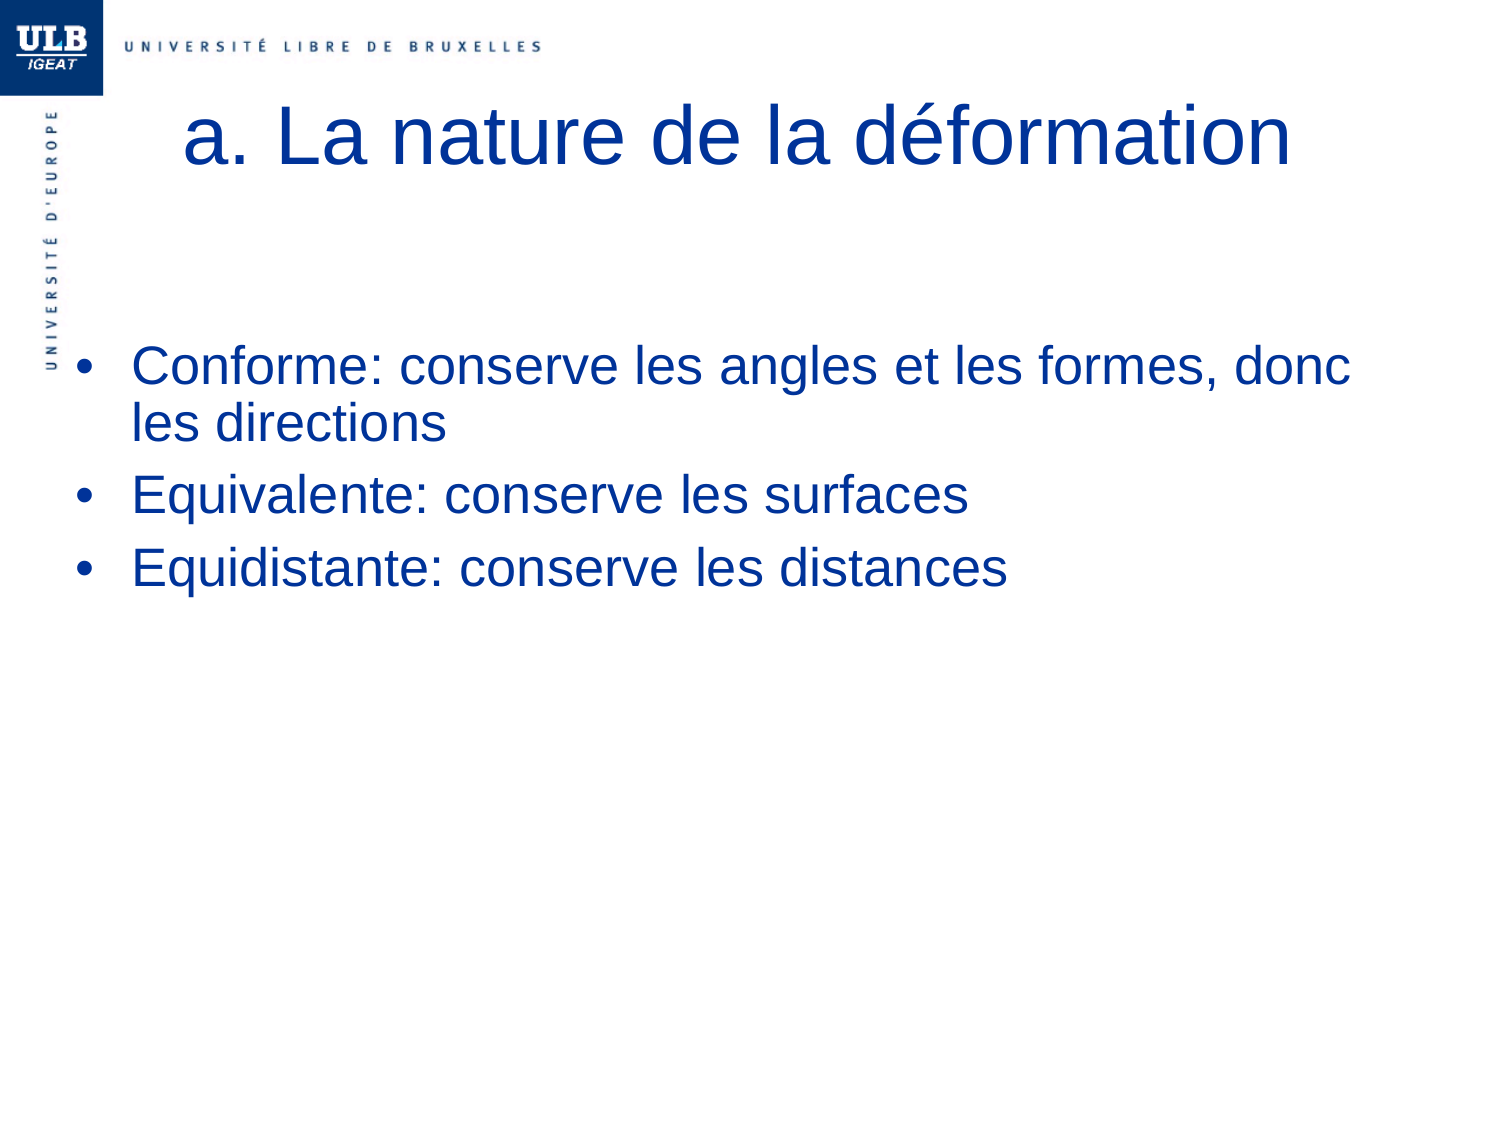

# a. La nature de la déformation
Conforme: conserve les angles et les formes, donc les directions
Equivalente: conserve les surfaces
Equidistante: conserve les distances